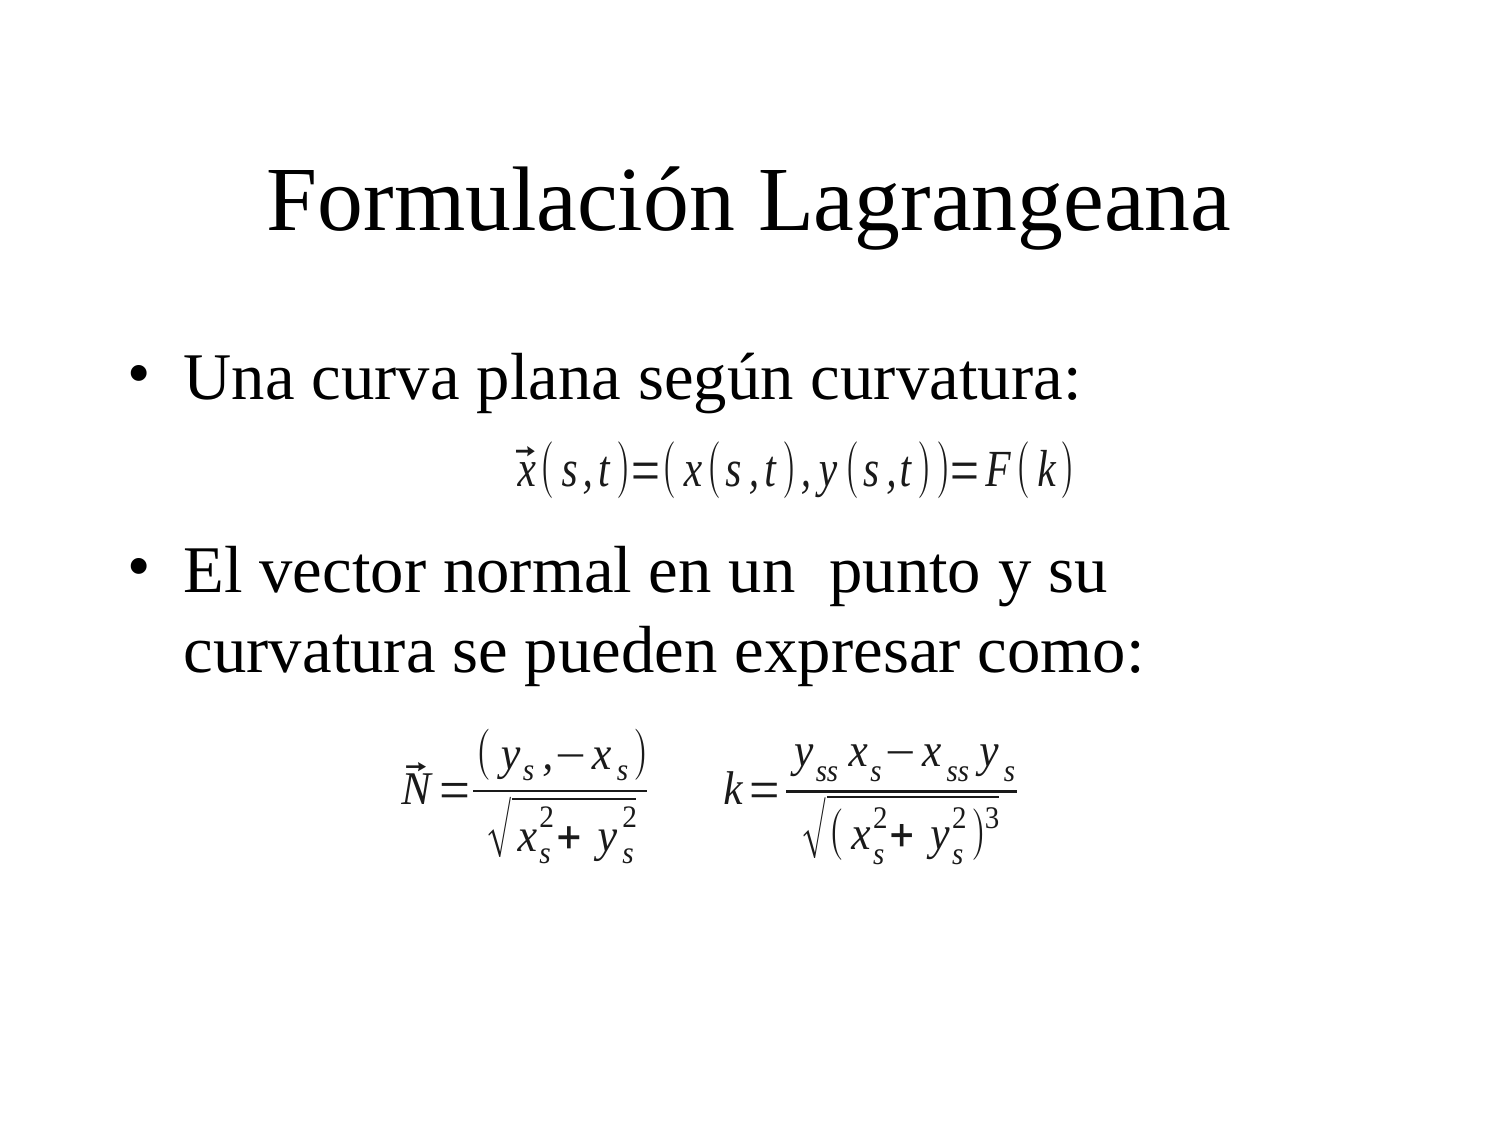

Formulación Lagrangeana
Una curva plana según curvatura:
El vector normal en un punto y su curvatura se pueden expresar como: